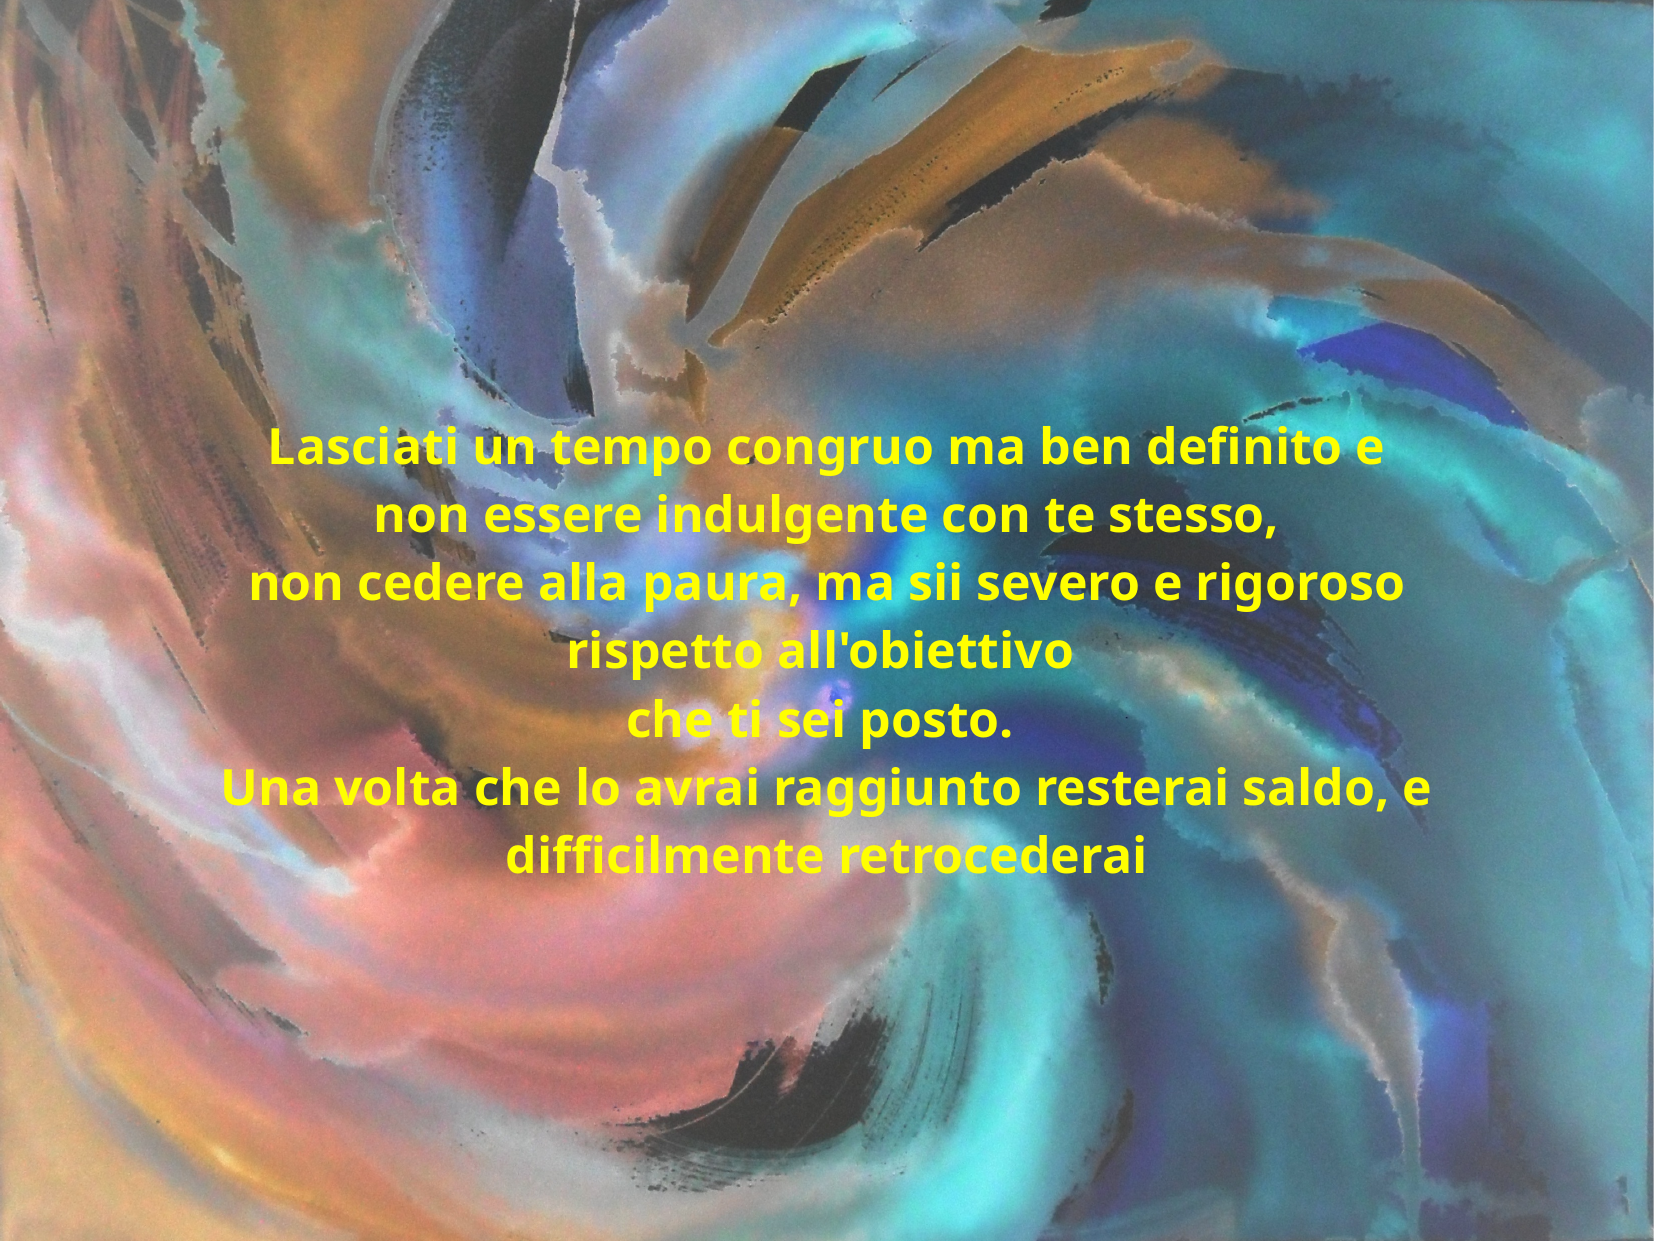

# Lasciati un tempo congruo ma ben definito e non essere indulgente con te stesso, non cedere alla paura, ma sii severo e rigoroso rispetto all'obiettivo che ti sei posto. Una volta che lo avrai raggiunto resterai saldo, e difficilmente retrocederai